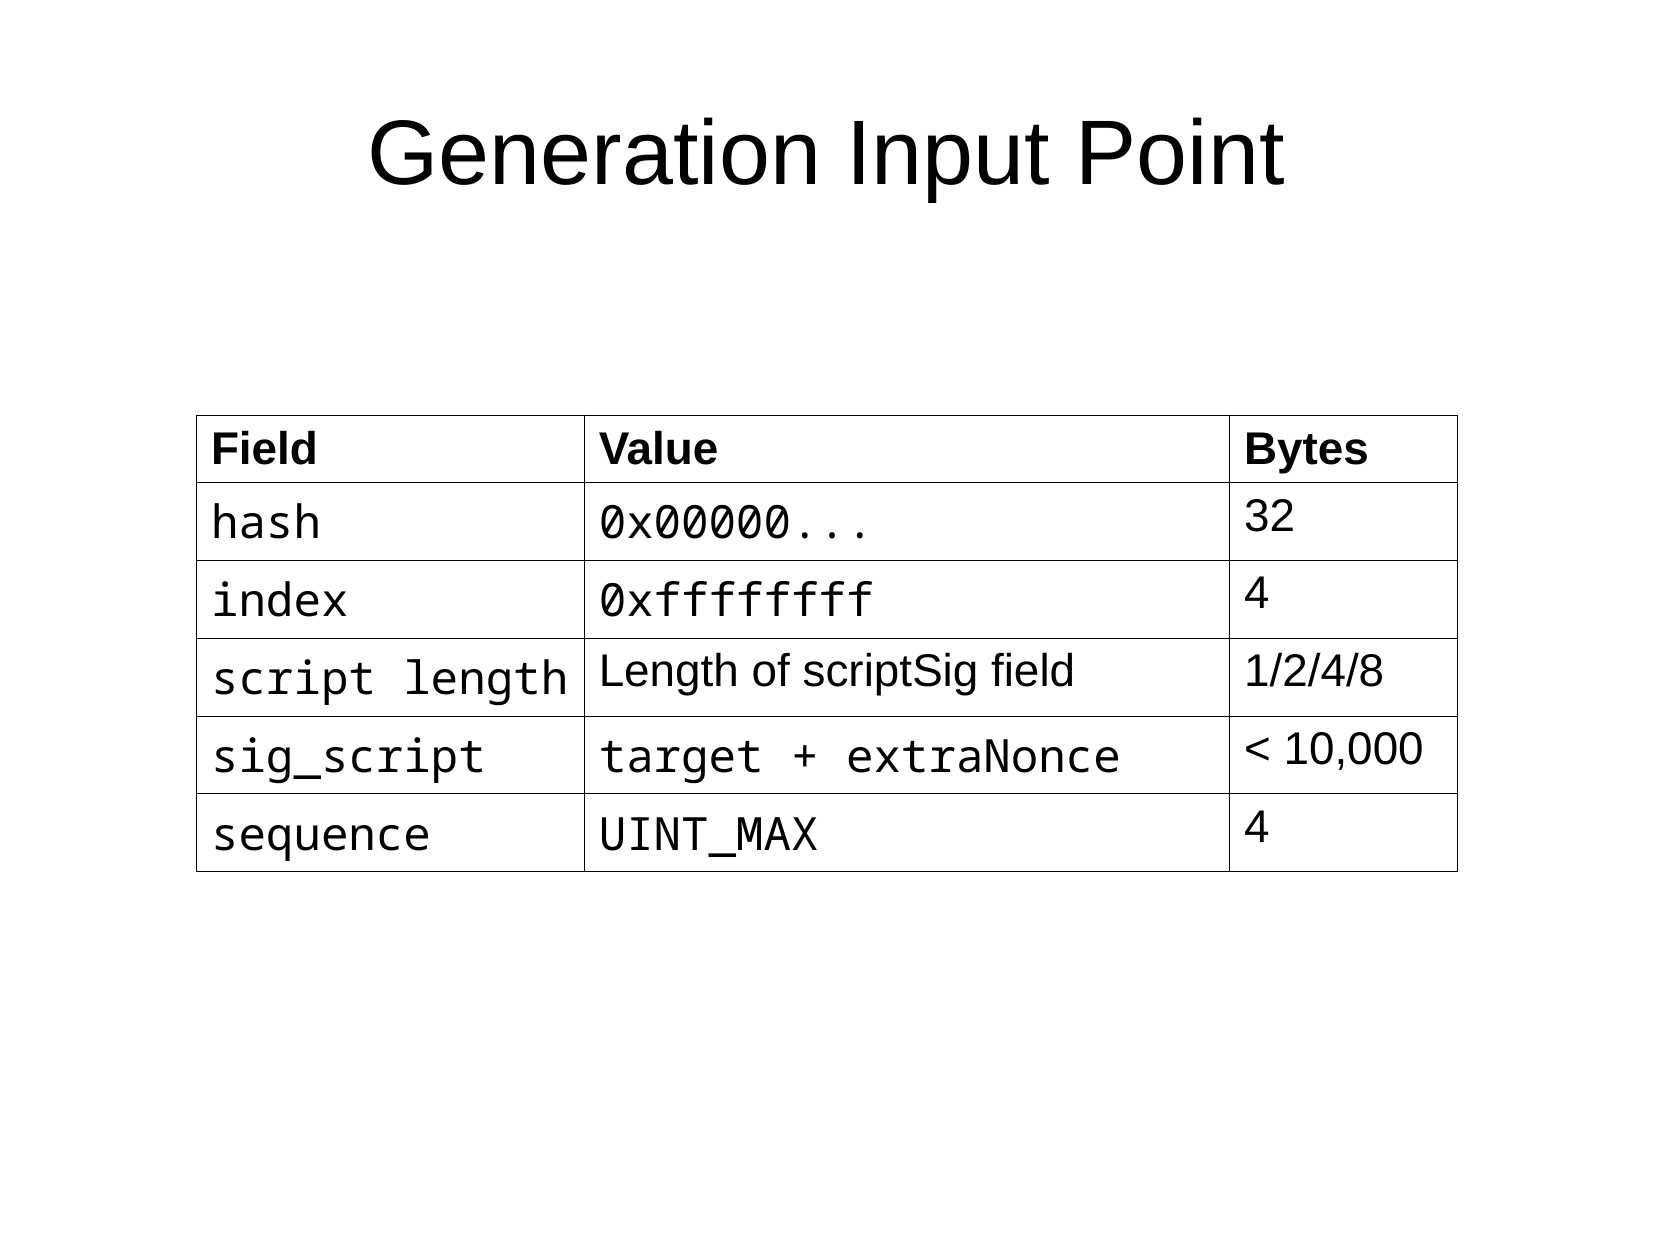

# Generation Input Point
| Field | Value | Bytes |
| --- | --- | --- |
| hash | 0x00000... | 32 |
| index | 0xffffffff | 4 |
| script length | Length of scriptSig field | 1/2/4/8 |
| sig\_script | target + extraNonce | < 10,000 |
| sequence | UINT\_MAX | 4 |